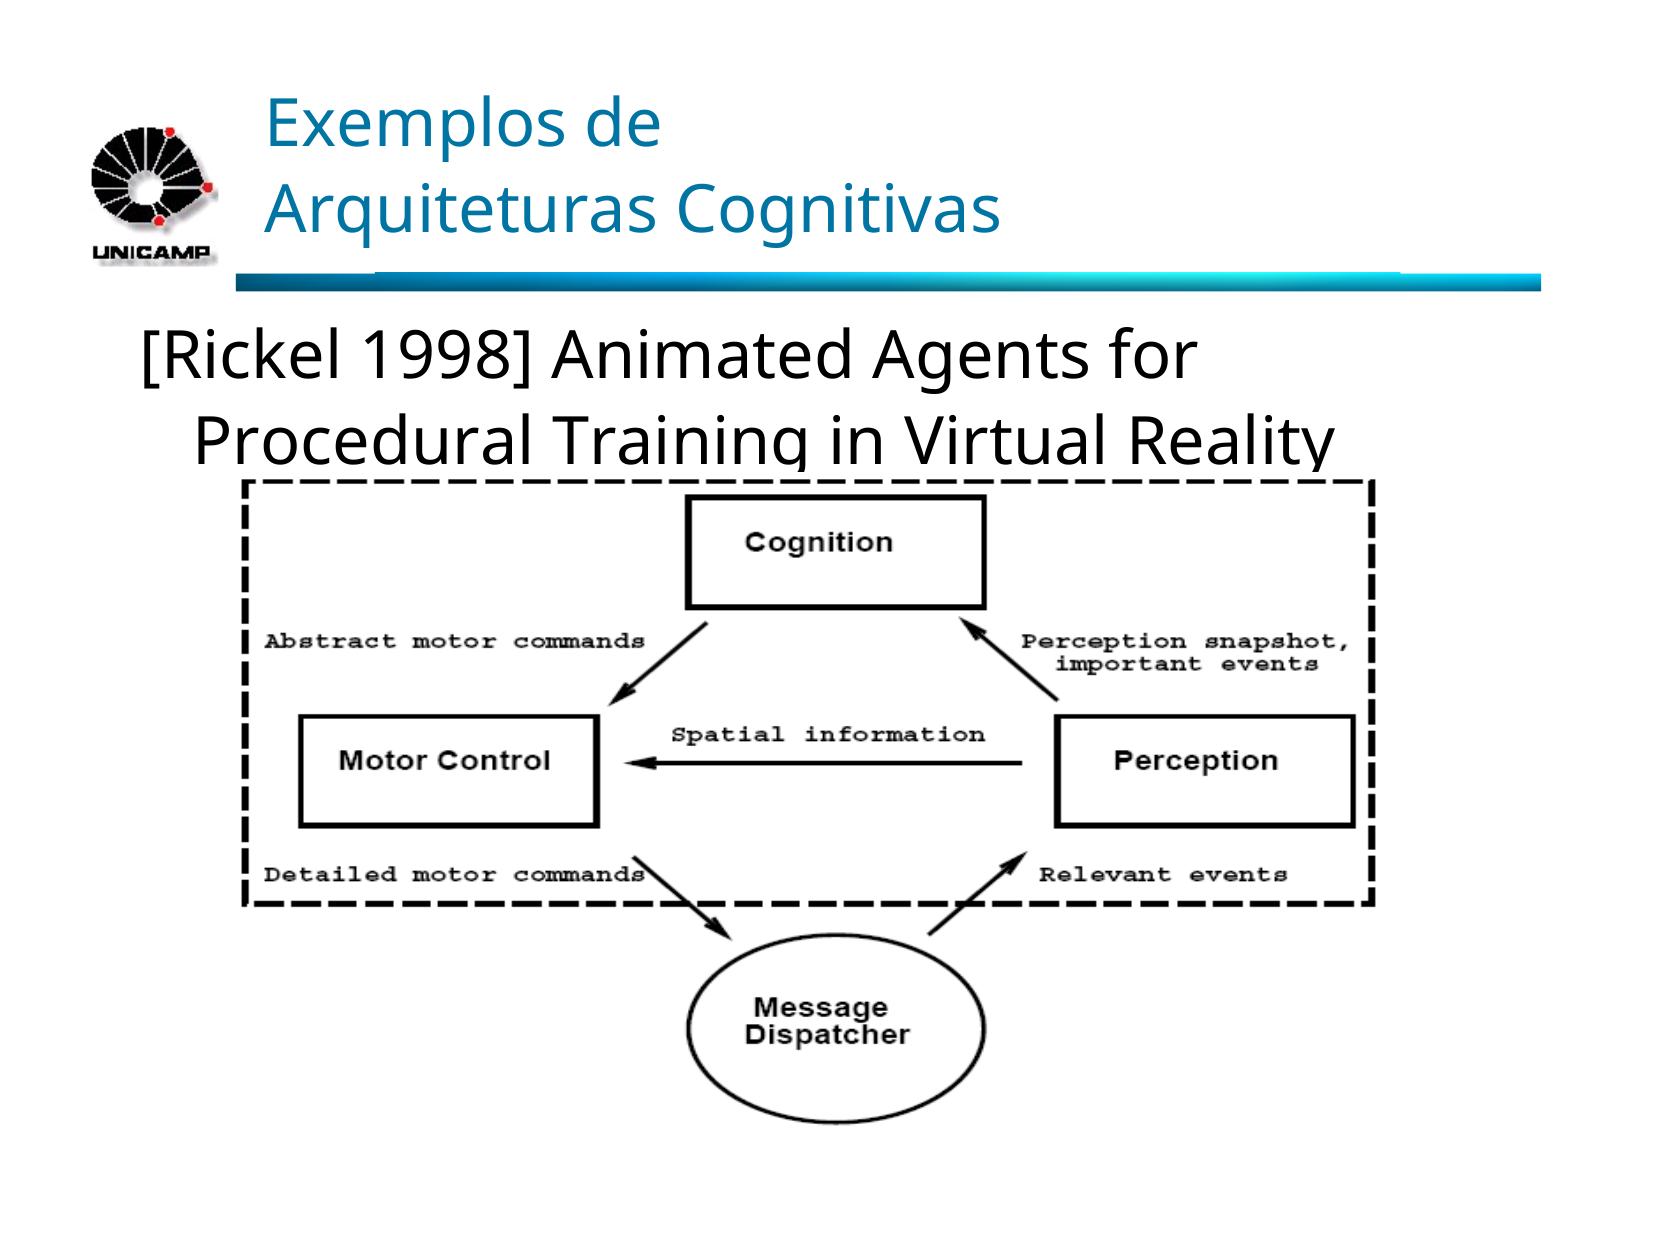

# Exemplos de Arquiteturas Cognitivas
[Rickel 1998] Animated Agents for Procedural Training in Virtual Reality